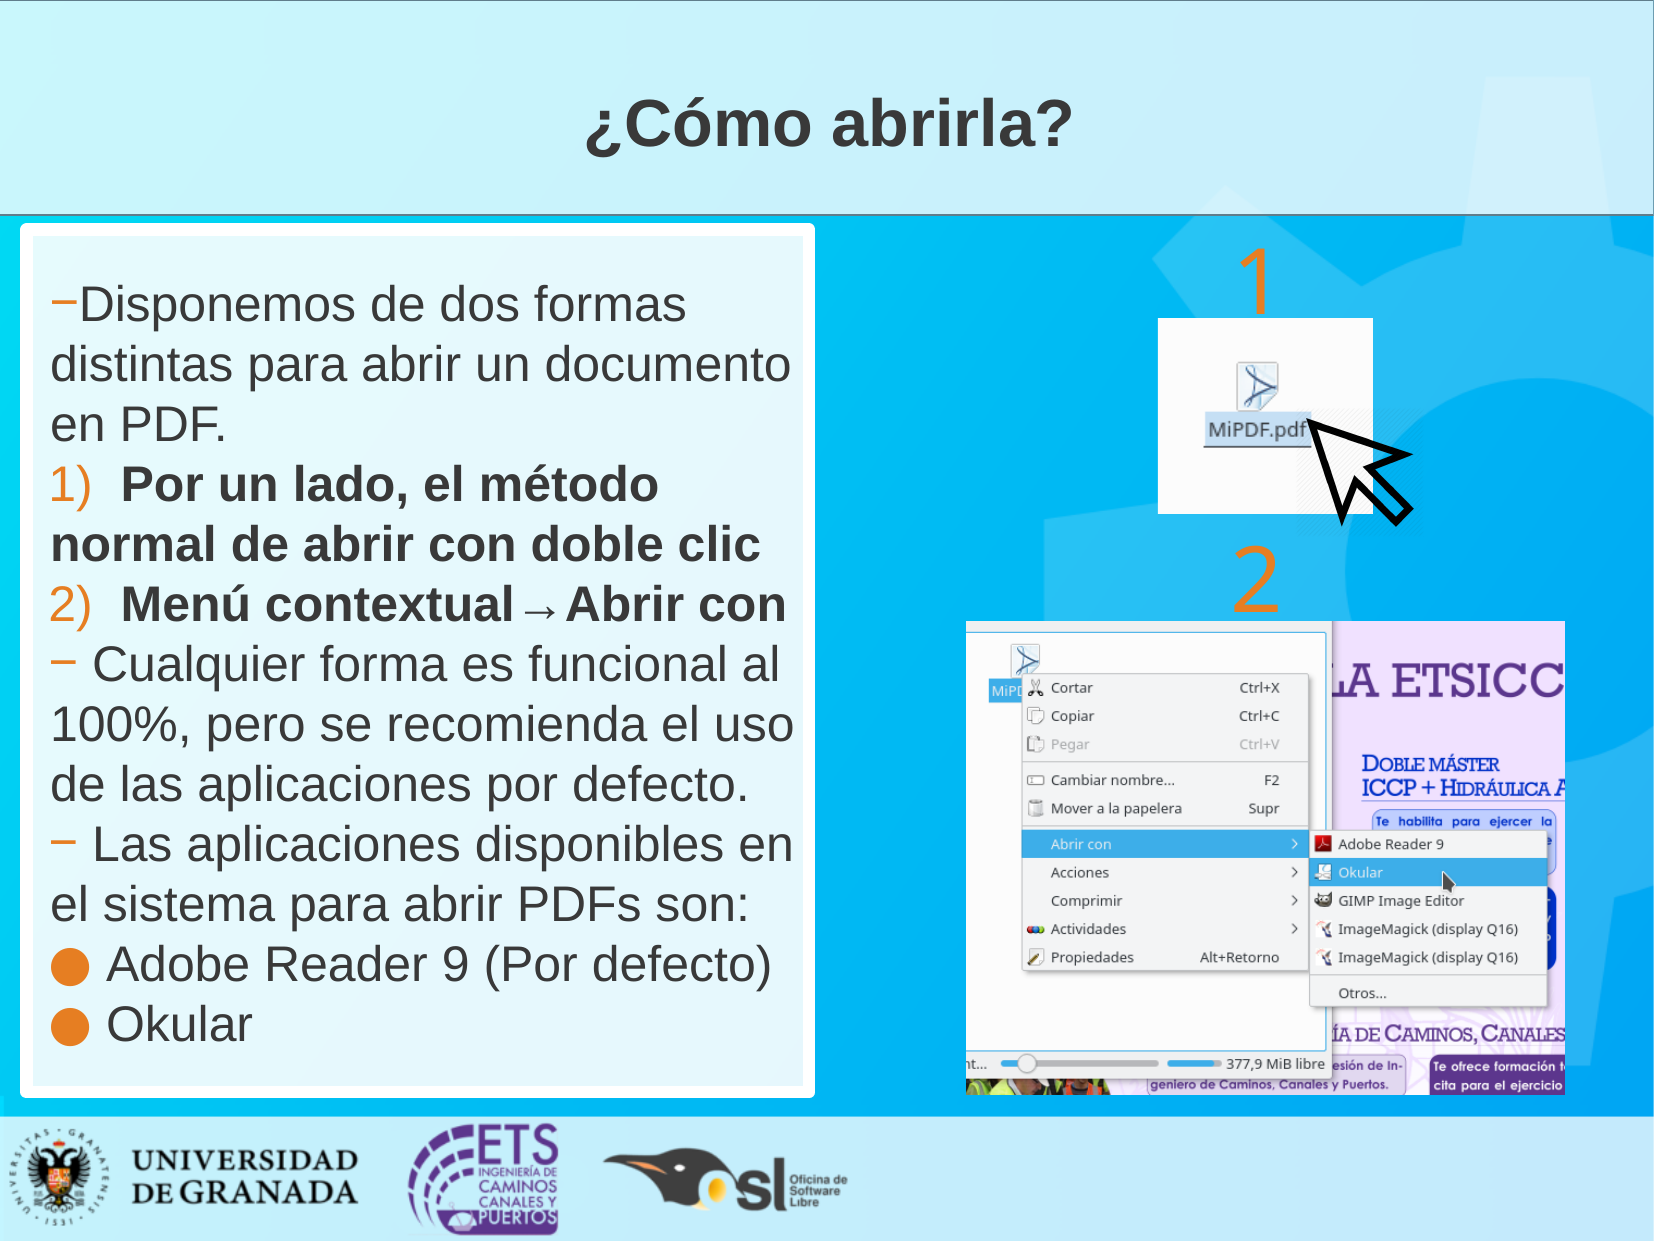

¿Cómo abrirla?
1
Disponemos de dos formas distintas para abrir un documento en PDF.
 Por un lado, el método normal de abrir con doble clic
 Menú contextual→Abrir con
 Cualquier forma es funcional al 100%, pero se recomienda el uso de las aplicaciones por defecto.
 Las aplicaciones disponibles en el sistema para abrir PDFs son:
 Adobe Reader 9 (Por defecto)
 Okular
2